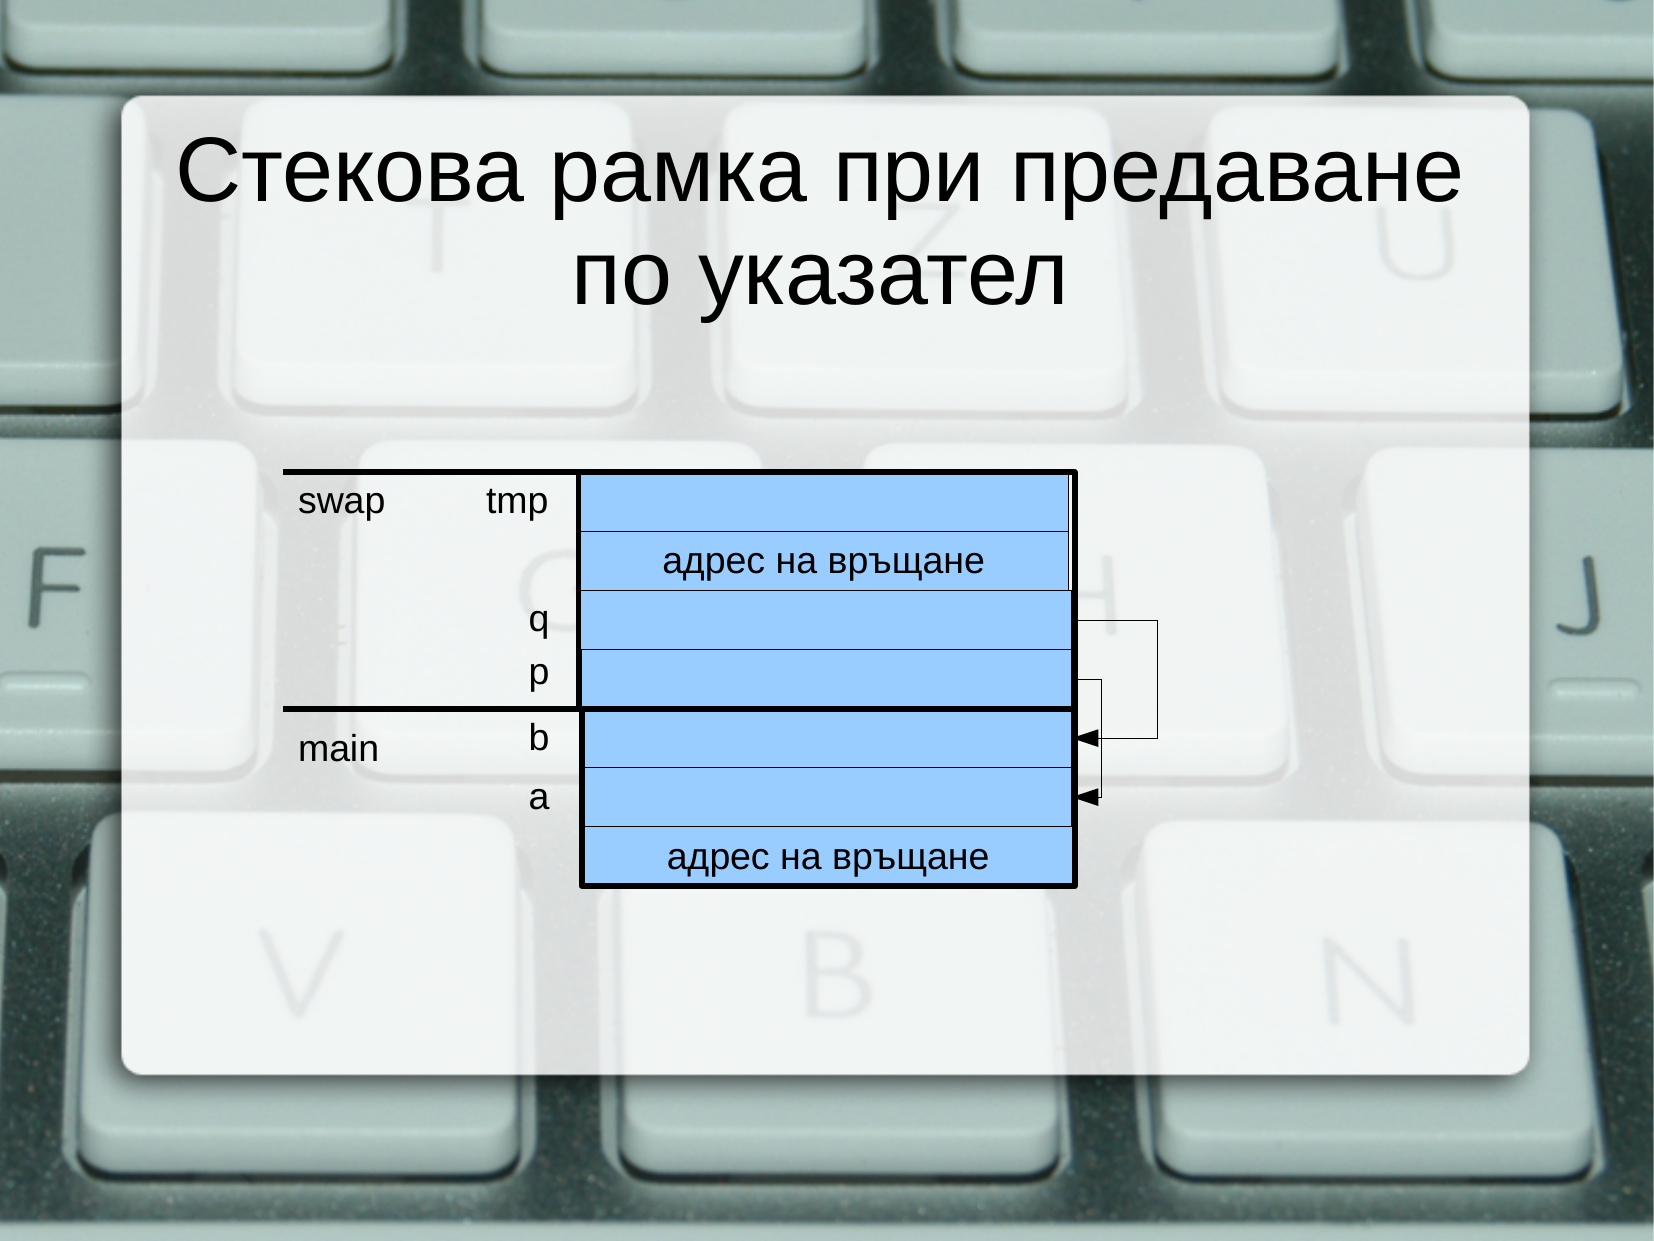

# Стекова рамка при предаване по указател
swap
tmp
адрес на връщане
q
p
b
main
a
адрес на връщане